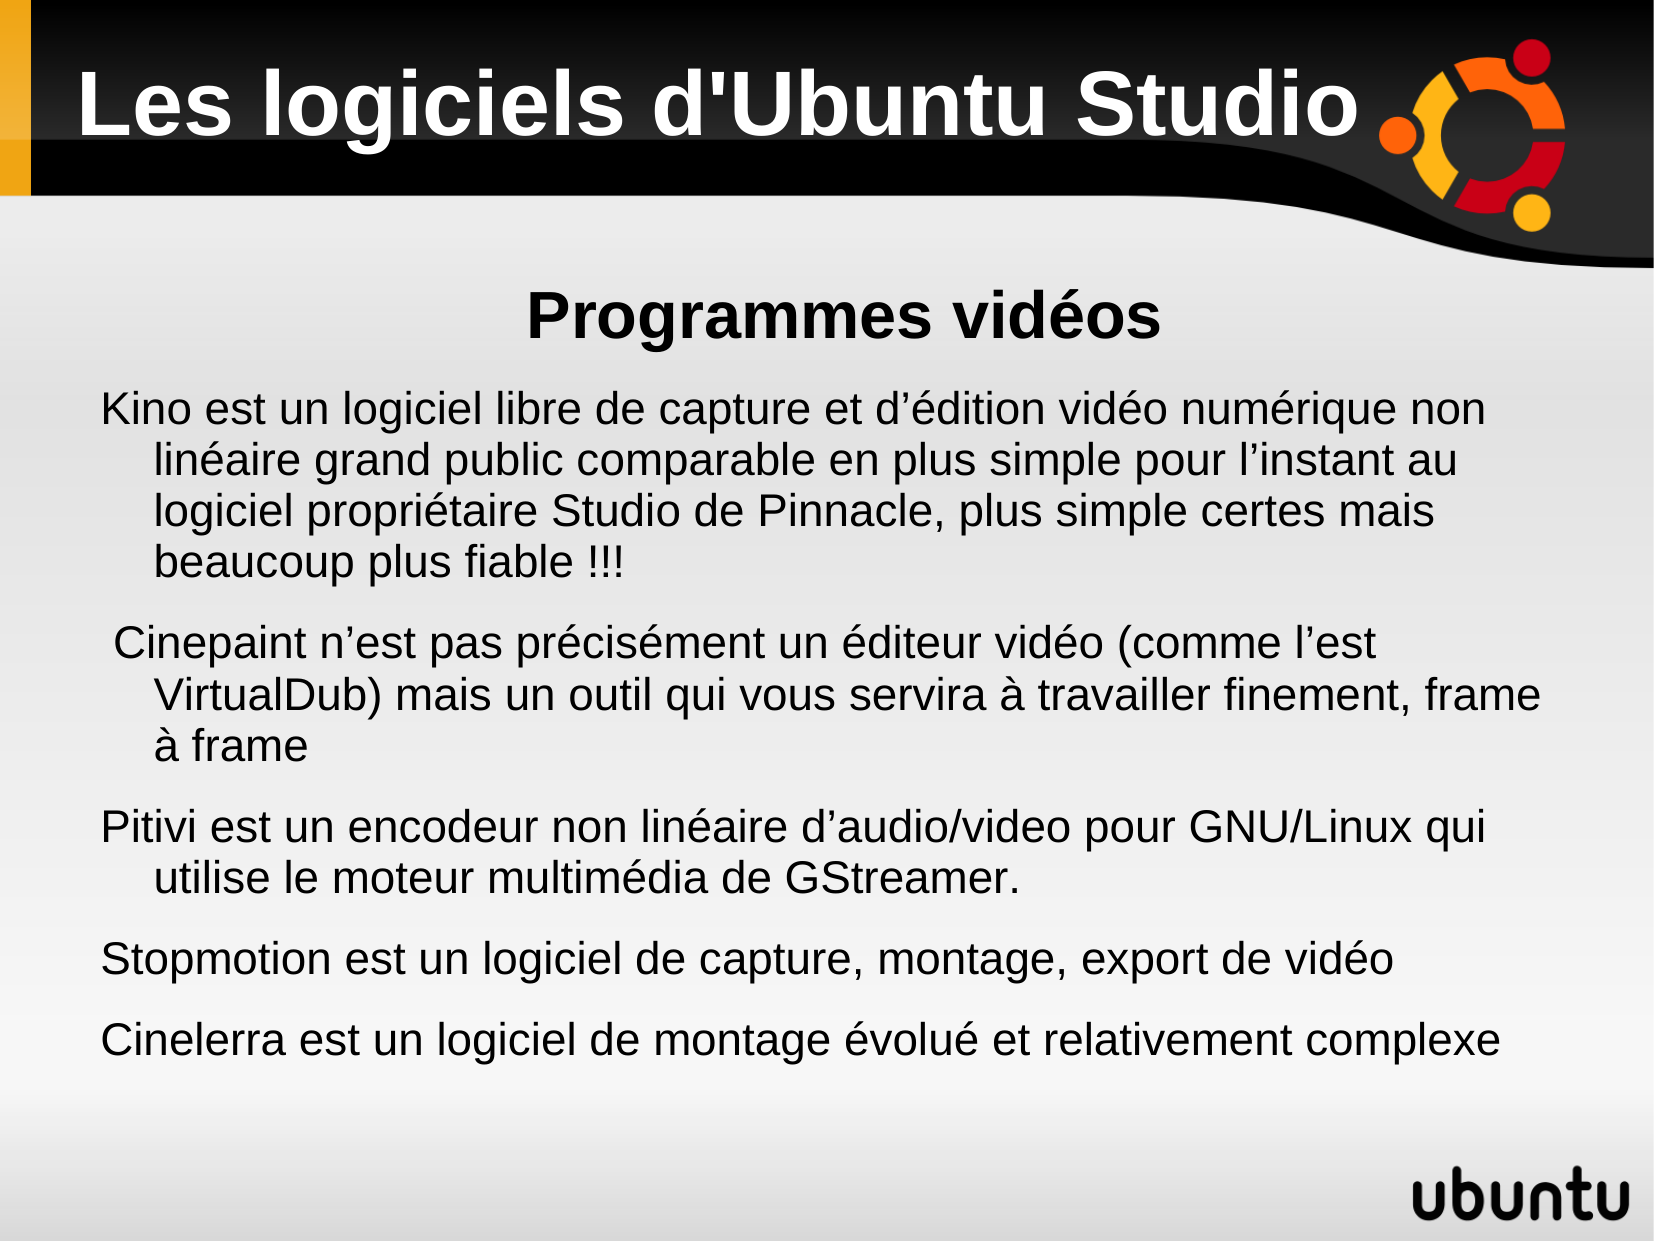

# Les logiciels d'Ubuntu Studio
 Programmes vidéos
Kino est un logiciel libre de capture et d’édition vidéo numérique non linéaire grand public comparable en plus simple pour l’instant au logiciel propriétaire Studio de Pinnacle, plus simple certes mais beaucoup plus fiable !!!
 Cinepaint n’est pas précisément un éditeur vidéo (comme l’est VirtualDub) mais un outil qui vous servira à travailler finement, frame à frame
Pitivi est un encodeur non linéaire d’audio/video pour GNU/Linux qui utilise le moteur multimédia de GStreamer.
Stopmotion est un logiciel de capture, montage, export de vidéo
Cinelerra est un logiciel de montage évolué et relativement complexe